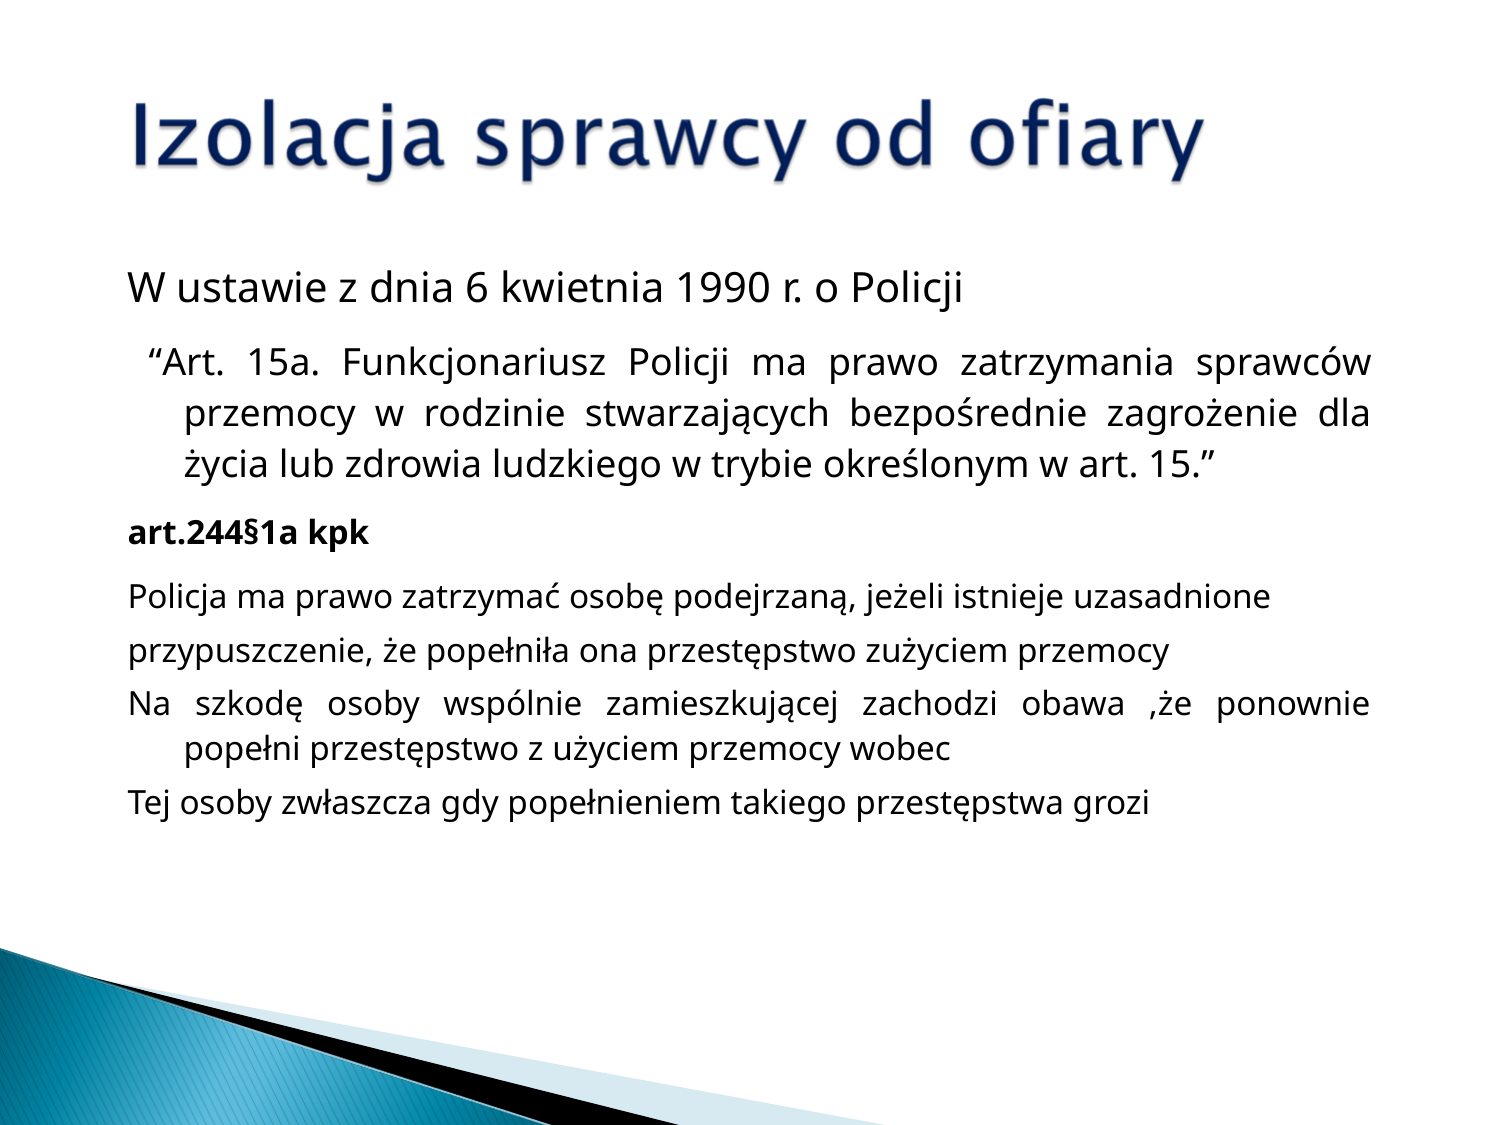

# W ustawie z dnia 6 kwietnia 1990 r. o Policji
 “Art. 15a. Funkcjonariusz Policji ma prawo zatrzymania sprawców przemocy w rodzinie stwarzających bezpośrednie zagrożenie dla życia lub zdrowia ludzkiego w trybie określonym w art. 15.”
art.244§1a kpk
Policja ma prawo zatrzymać osobę podejrzaną, jeżeli istnieje uzasadnione
przypuszczenie, że popełniła ona przestępstwo zużyciem przemocy
Na szkodę osoby wspólnie zamieszkującej zachodzi obawa ,że ponownie popełni przestępstwo z użyciem przemocy wobec
Tej osoby zwłaszcza gdy popełnieniem takiego przestępstwa grozi